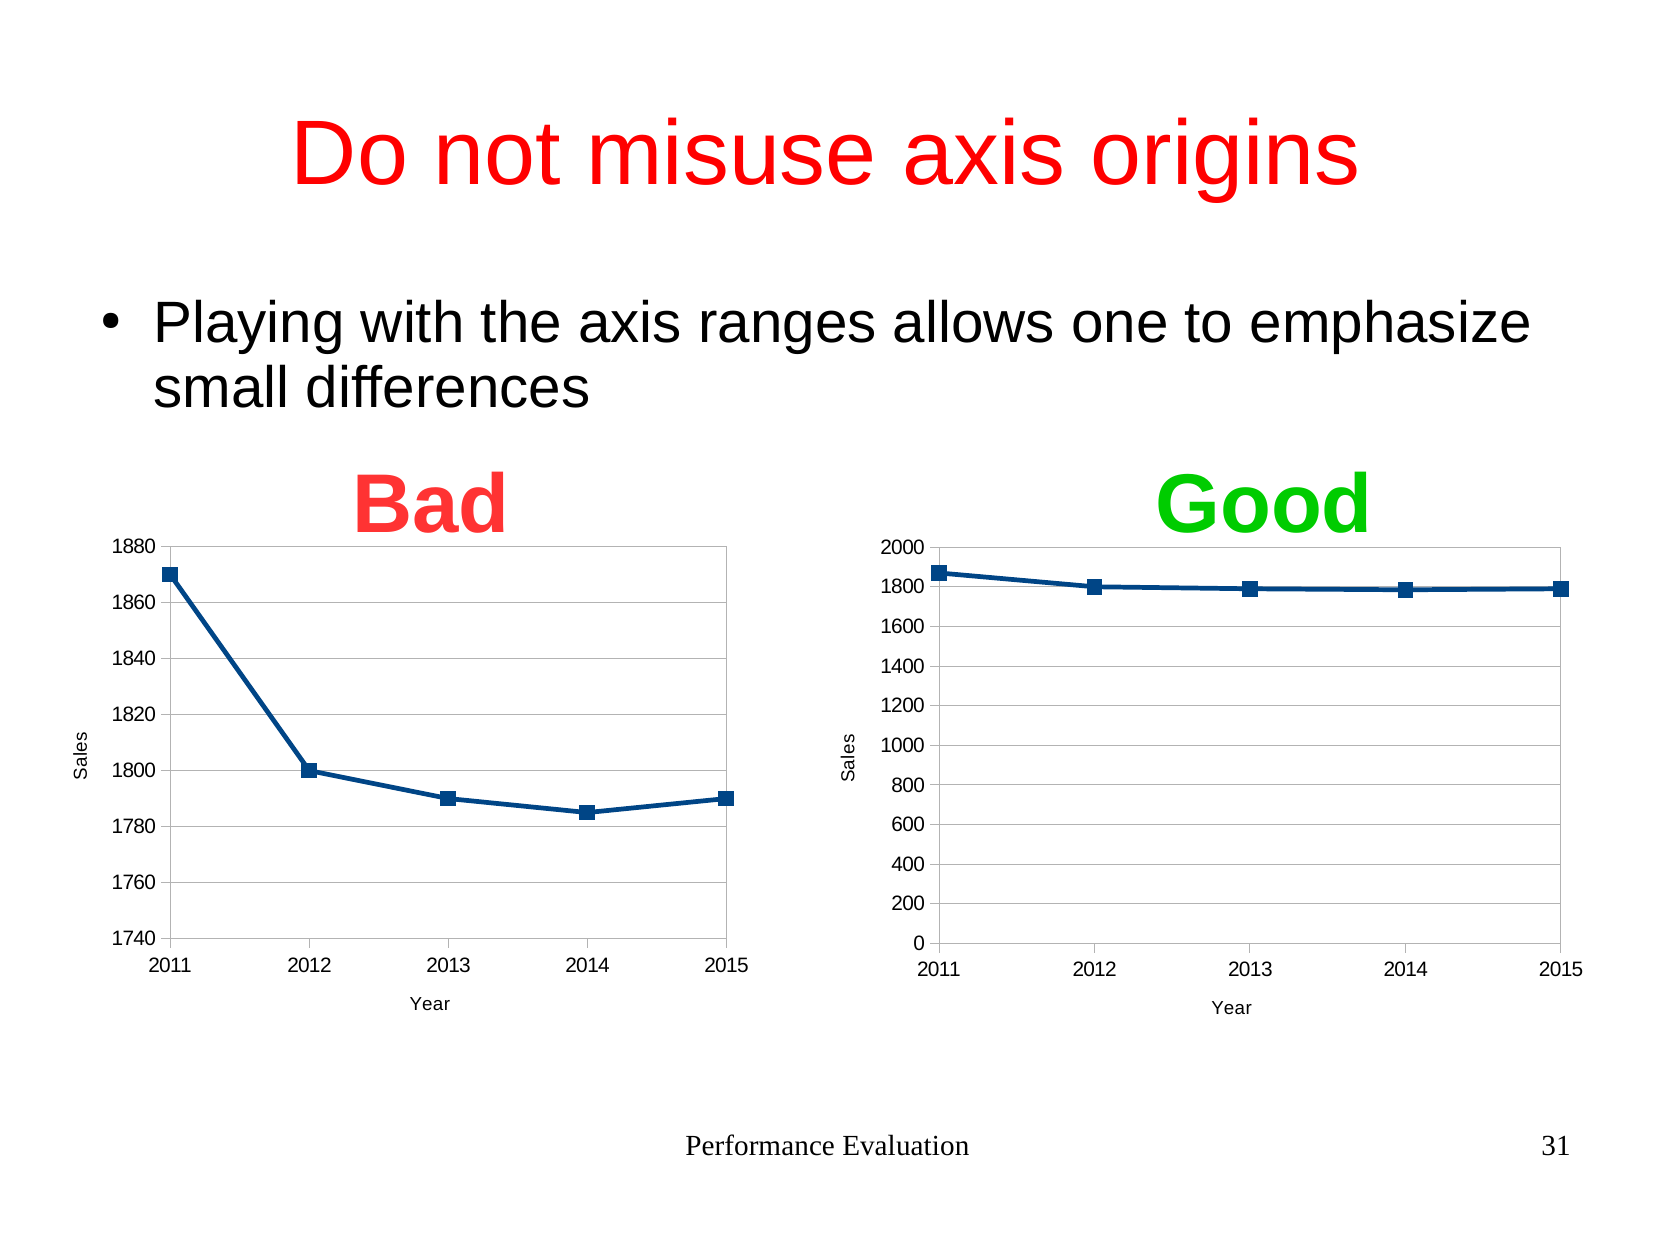

# Do not misuse axis origins
Playing with the axis ranges allows one to emphasize small differences
Bad
Good
### Chart
| Category | Vendite |
|---|---|
| 2011 | 1870.0 |
| 2012 | 1800.0 |
| 2013 | 1790.0 |
| 2014 | 1785.0 |
| 2015 | 1790.0 |
### Chart
| Category | Vendite |
|---|---|
| 2011 | 1870.0 |
| 2012 | 1800.0 |
| 2013 | 1790.0 |
| 2014 | 1785.0 |
| 2015 | 1790.0 |Performance Evaluation
31